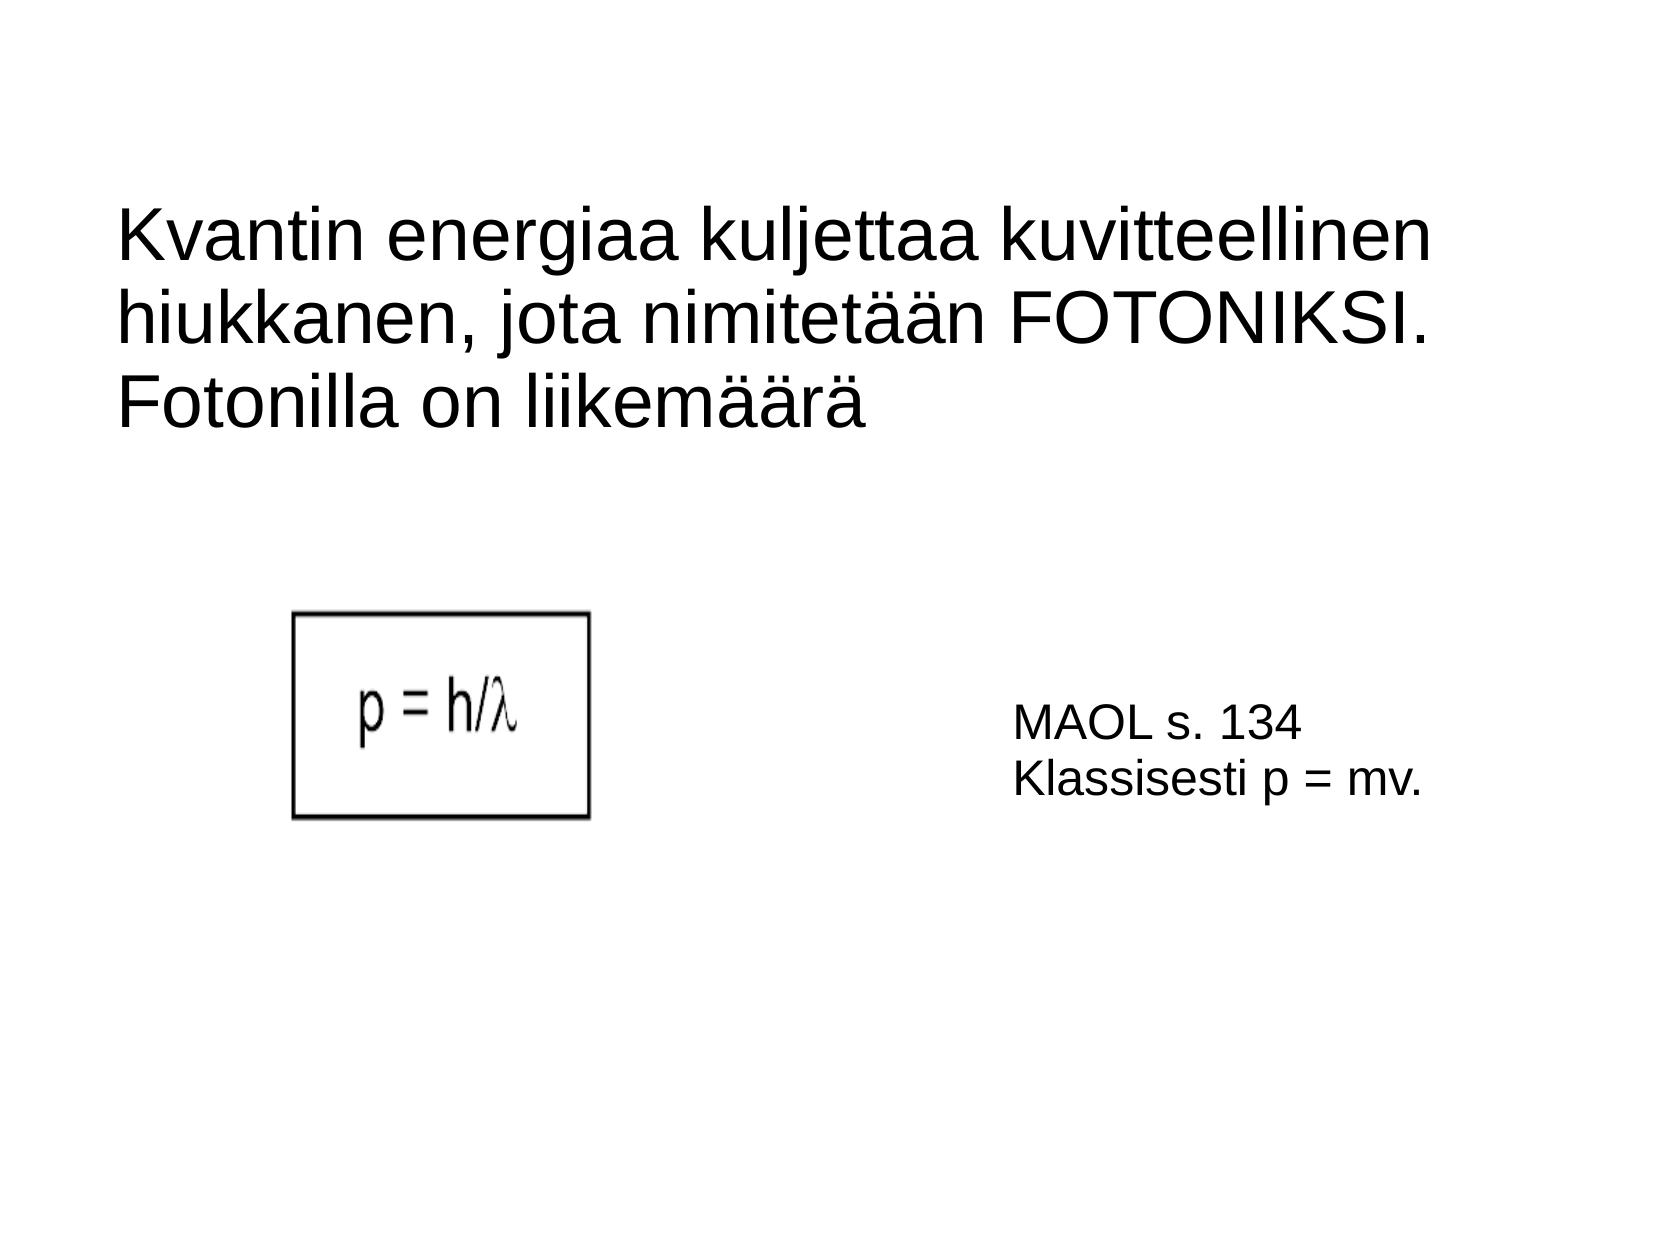

Kvantin energiaa kuljettaa kuvitteellinen hiukkanen, jota nimitetään FOTONIKSI.
Fotonilla on liikemäärä
MAOL s. 134 Klassisesti p = mv.